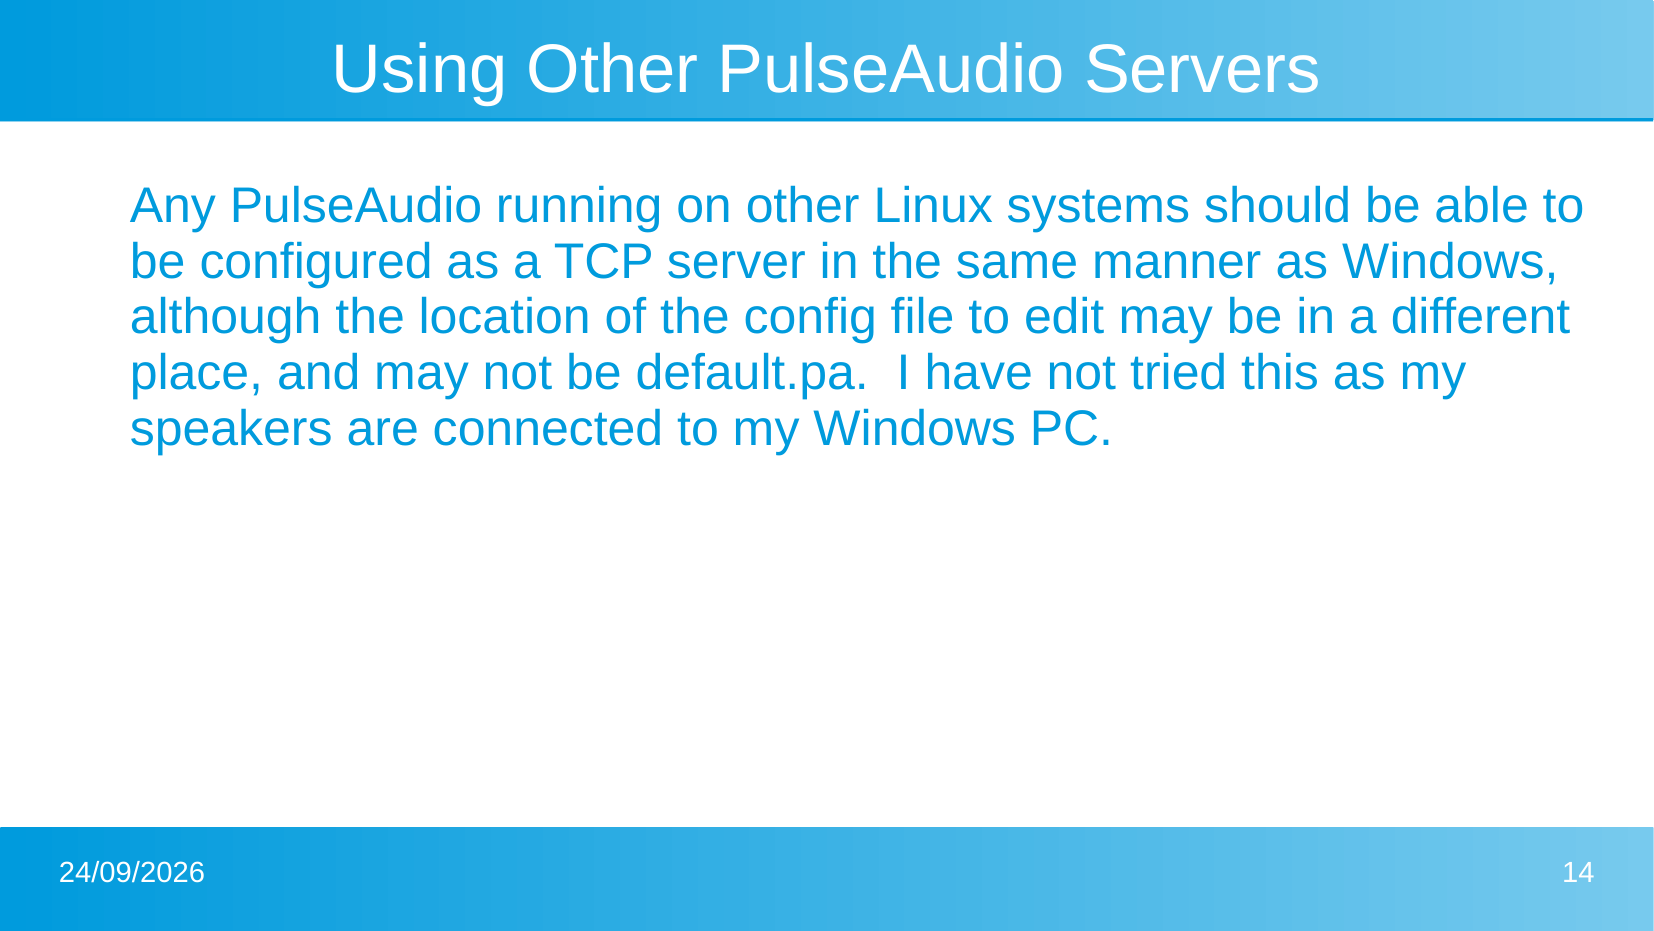

# Using Other PulseAudio Servers
Any PulseAudio running on other Linux systems should be able to be configured as a TCP server in the same manner as Windows, although the location of the config file to edit may be in a different place, and may not be default.pa. I have not tried this as my speakers are connected to my Windows PC.
14